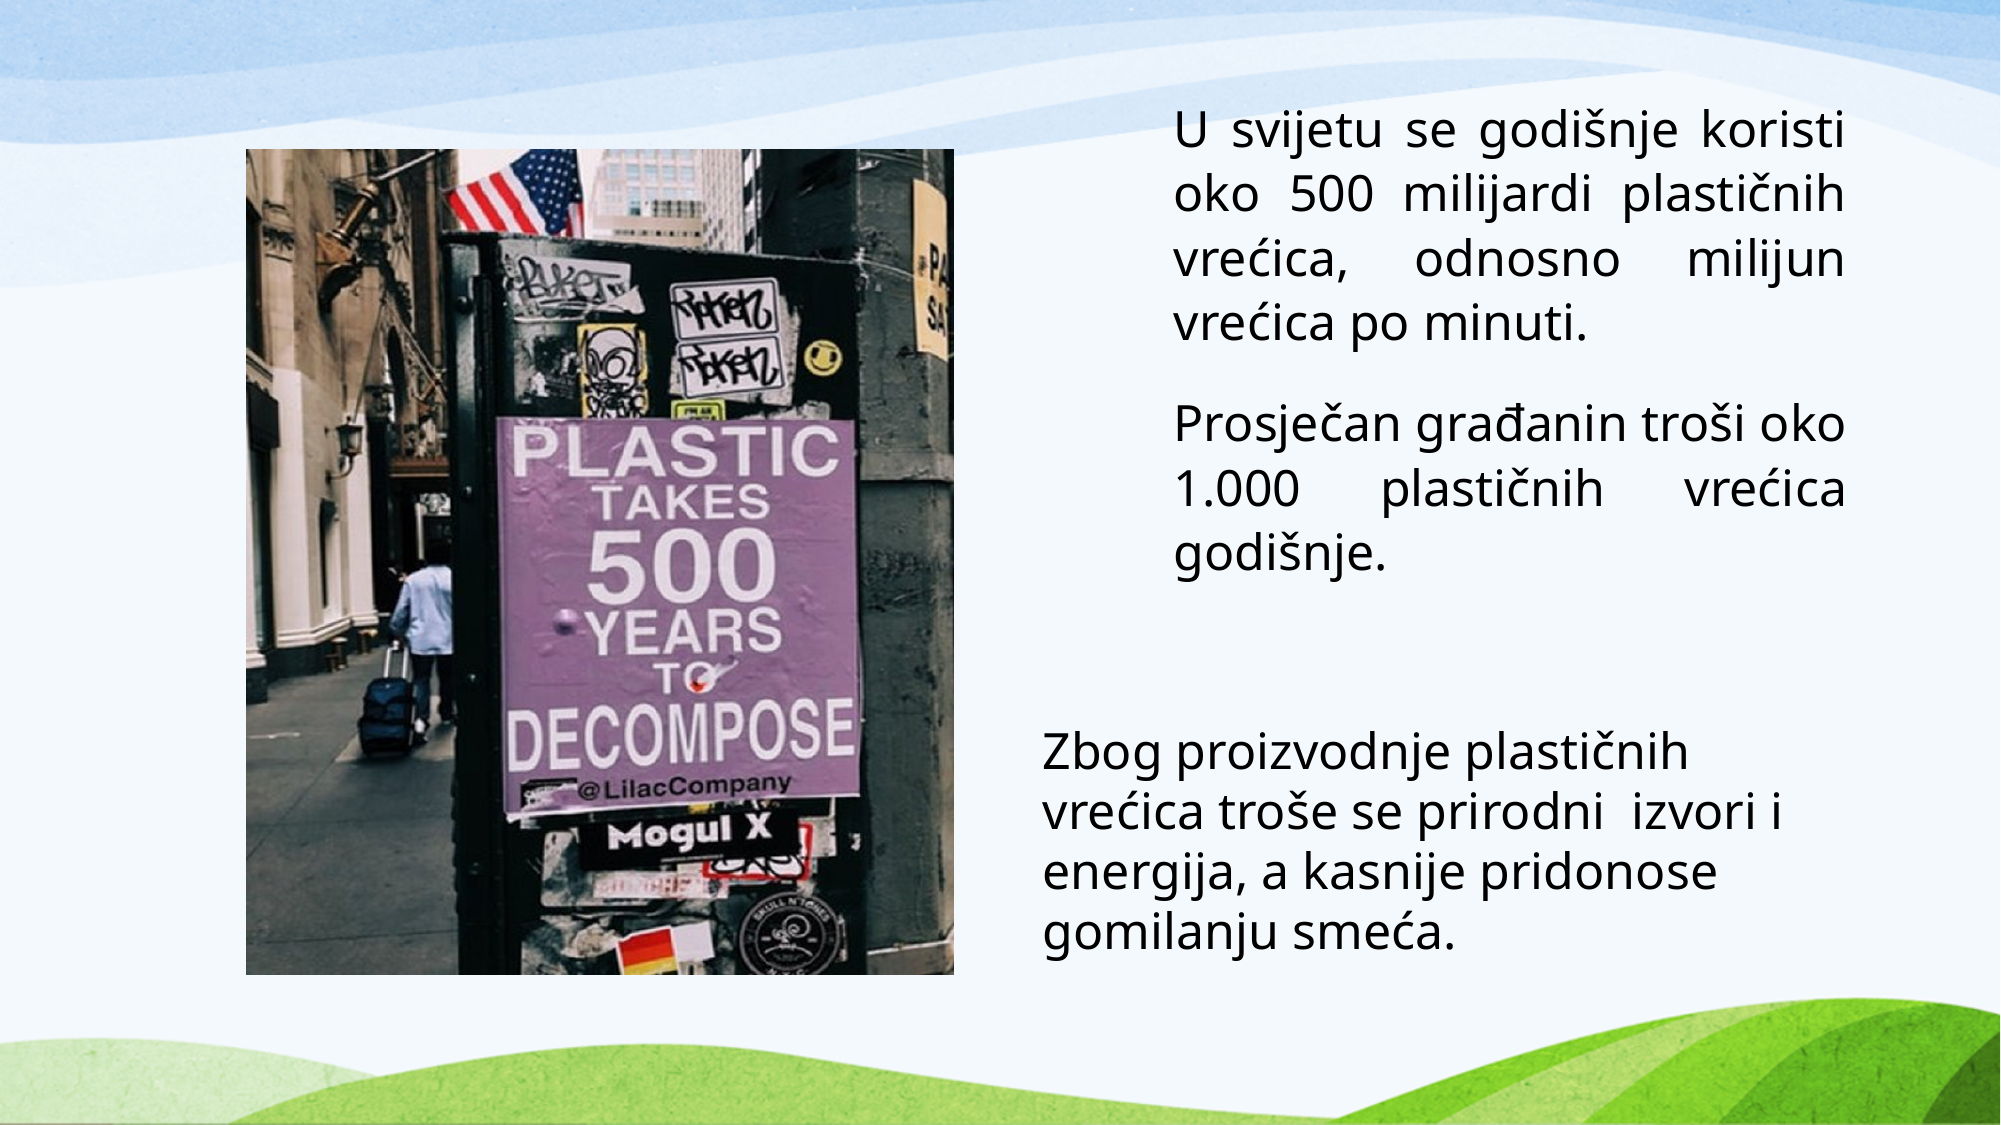

#
U svijetu se godišnje koristi oko 500 milijardi plastičnih vrećica, odnosno milijun vrećica po minuti.
Prosječan građanin troši oko 1.000 plastičnih vrećica godišnje.
Zbog proizvodnje plastičnih vrećica troše se prirodni izvori i energija, a kasnije pridonose gomilanju smeća.